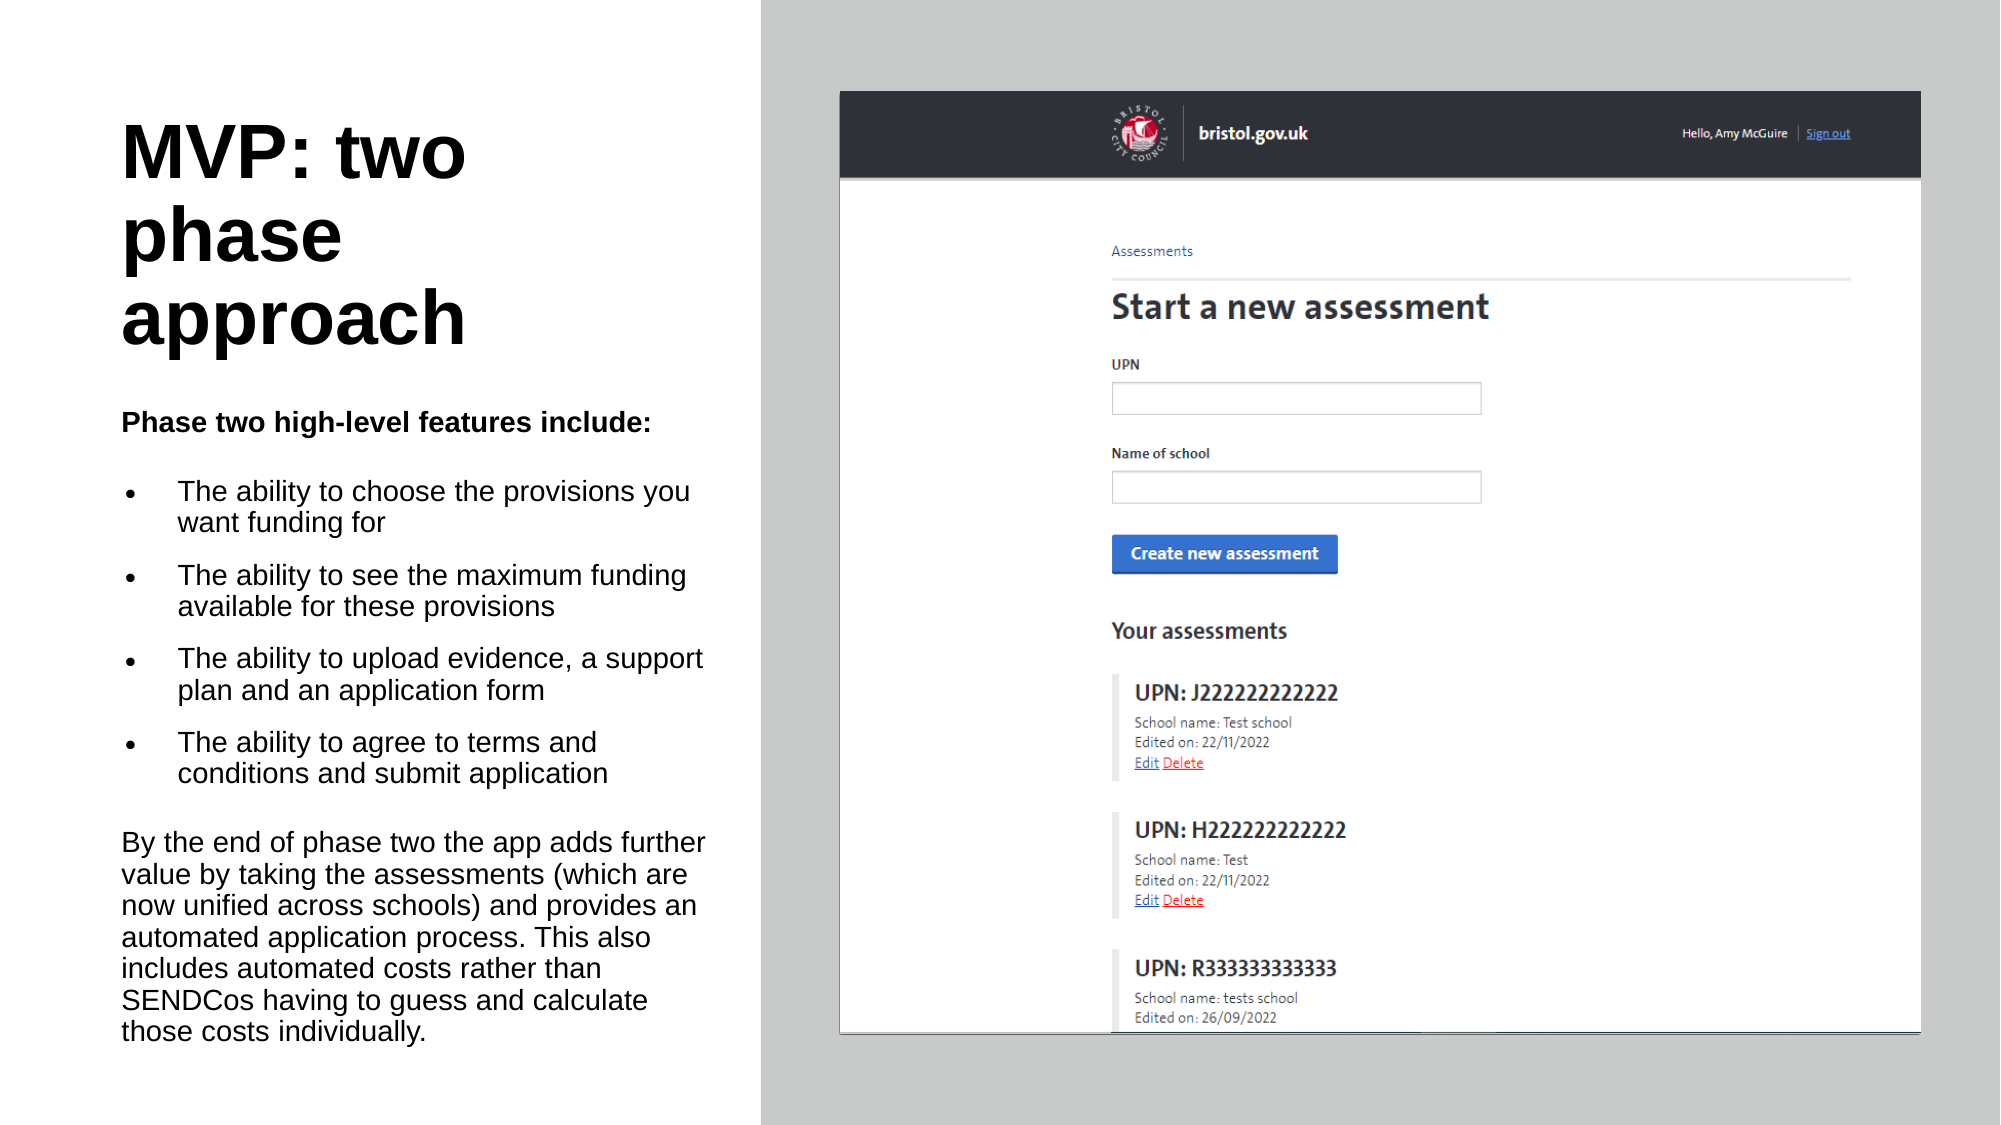

# MVP: two phase approach
Phase two high-level features include:
The ability to choose the provisions you want funding for
The ability to see the maximum funding available for these provisions
The ability to upload evidence, a support plan and an application form
The ability to agree to terms and conditions and submit application
By the end of phase two the app adds further value by taking the assessments (which are now unified across schools) and provides an automated application process. This also includes automated costs rather than SENDCos having to guess and calculate those costs individually.